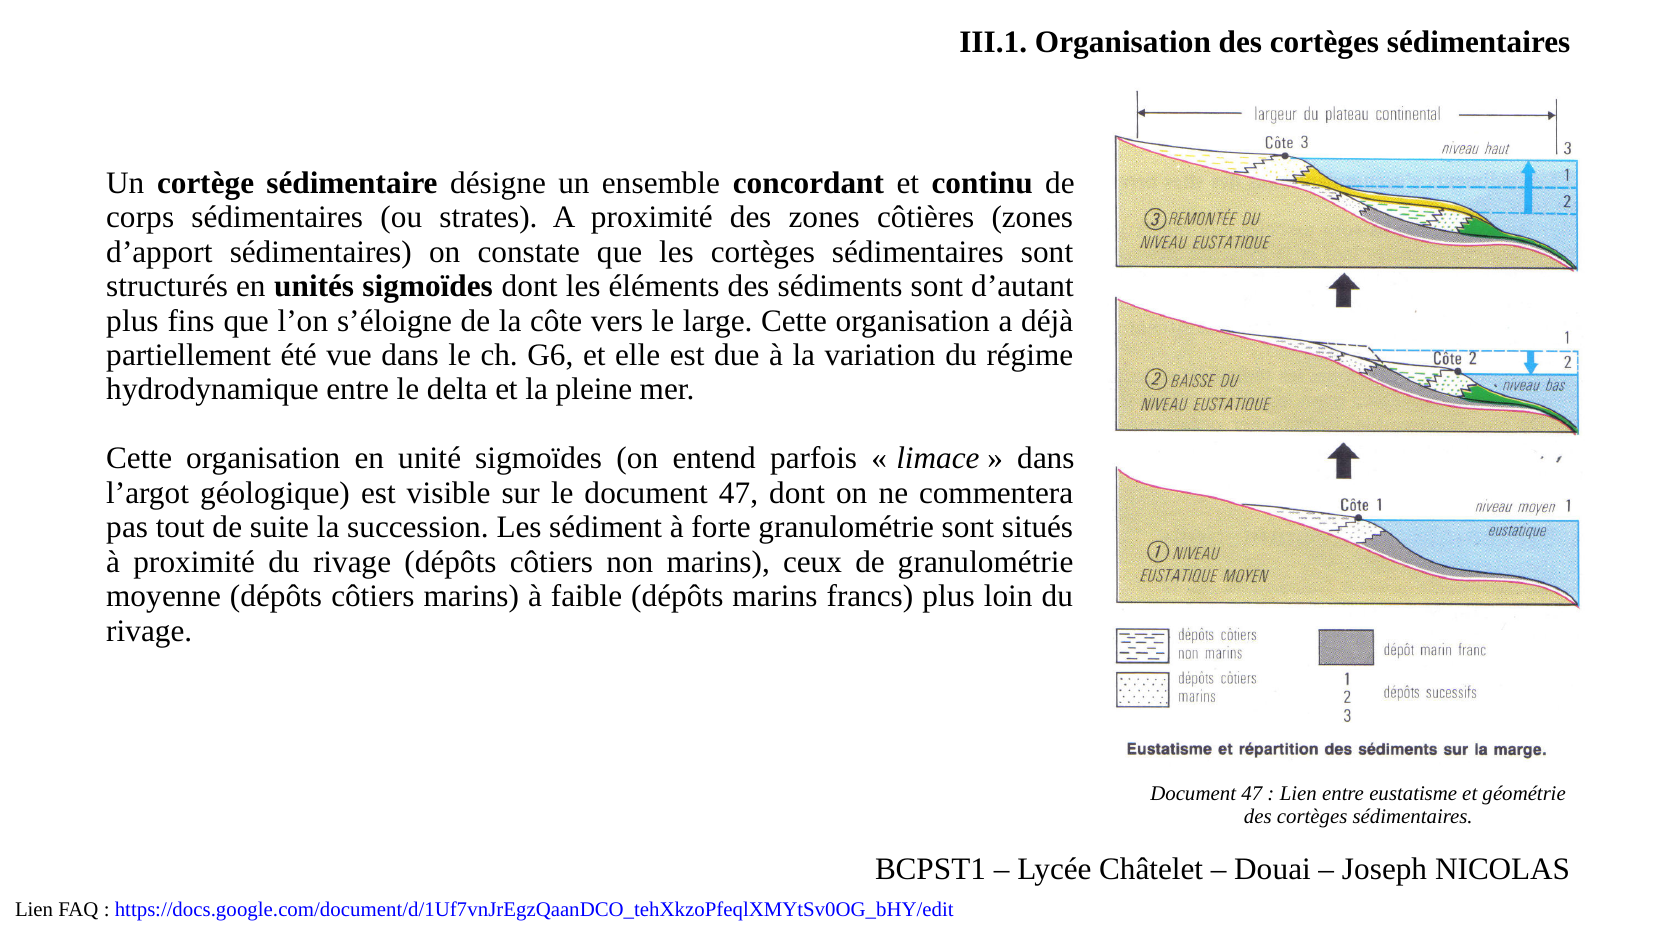

III.1. Organisation des cortèges sédimentaires
Un cortège sédimentaire désigne un ensemble concordant et continu de corps sédimentaires (ou strates). A proximité des zones côtières (zones d’apport sédimentaires) on constate que les cortèges sédimentaires sont structurés en unités sigmoïdes dont les éléments des sédiments sont d’autant plus fins que l’on s’éloigne de la côte vers le large. Cette organisation a déjà partiellement été vue dans le ch. G6, et elle est due à la variation du régime hydrodynamique entre le delta et la pleine mer.
Cette organisation en unité sigmoïdes (on entend parfois « limace » dans l’argot géologique) est visible sur le document 47, dont on ne commentera pas tout de suite la succession. Les sédiment à forte granulométrie sont situés à proximité du rivage (dépôts côtiers non marins), ceux de granulométrie moyenne (dépôts côtiers marins) à faible (dépôts marins francs) plus loin du rivage.
Document 47 : Lien entre eustatisme et géométrie des cortèges sédimentaires.
BCPST1 – Lycée Châtelet – Douai – Joseph NICOLAS
Lien FAQ : https://docs.google.com/document/d/1Uf7vnJrEgzQaanDCO_tehXkzoPfeqlXMYtSv0OG_bHY/edit